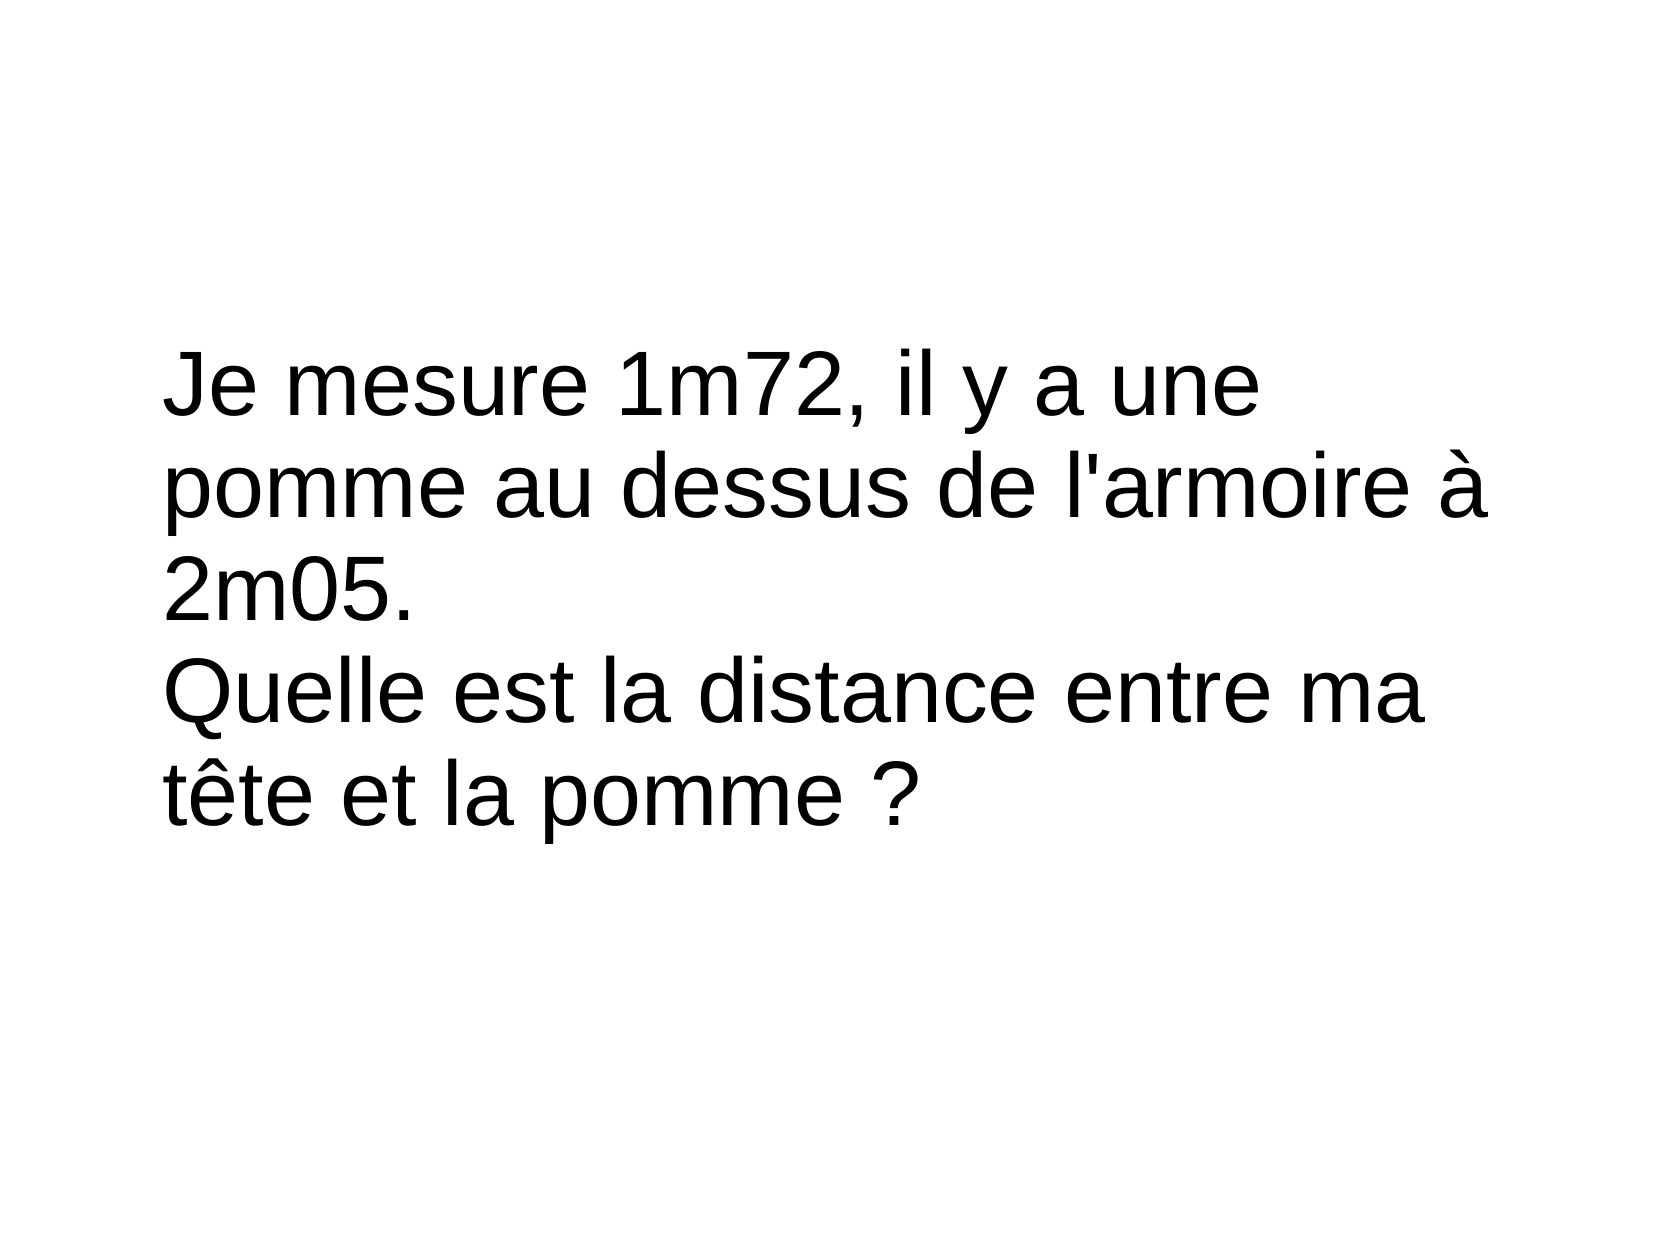

Je mesure 1m72, il y a une pomme au dessus de l'armoire à 2m05.
Quelle est la distance entre ma tête et la pomme ?